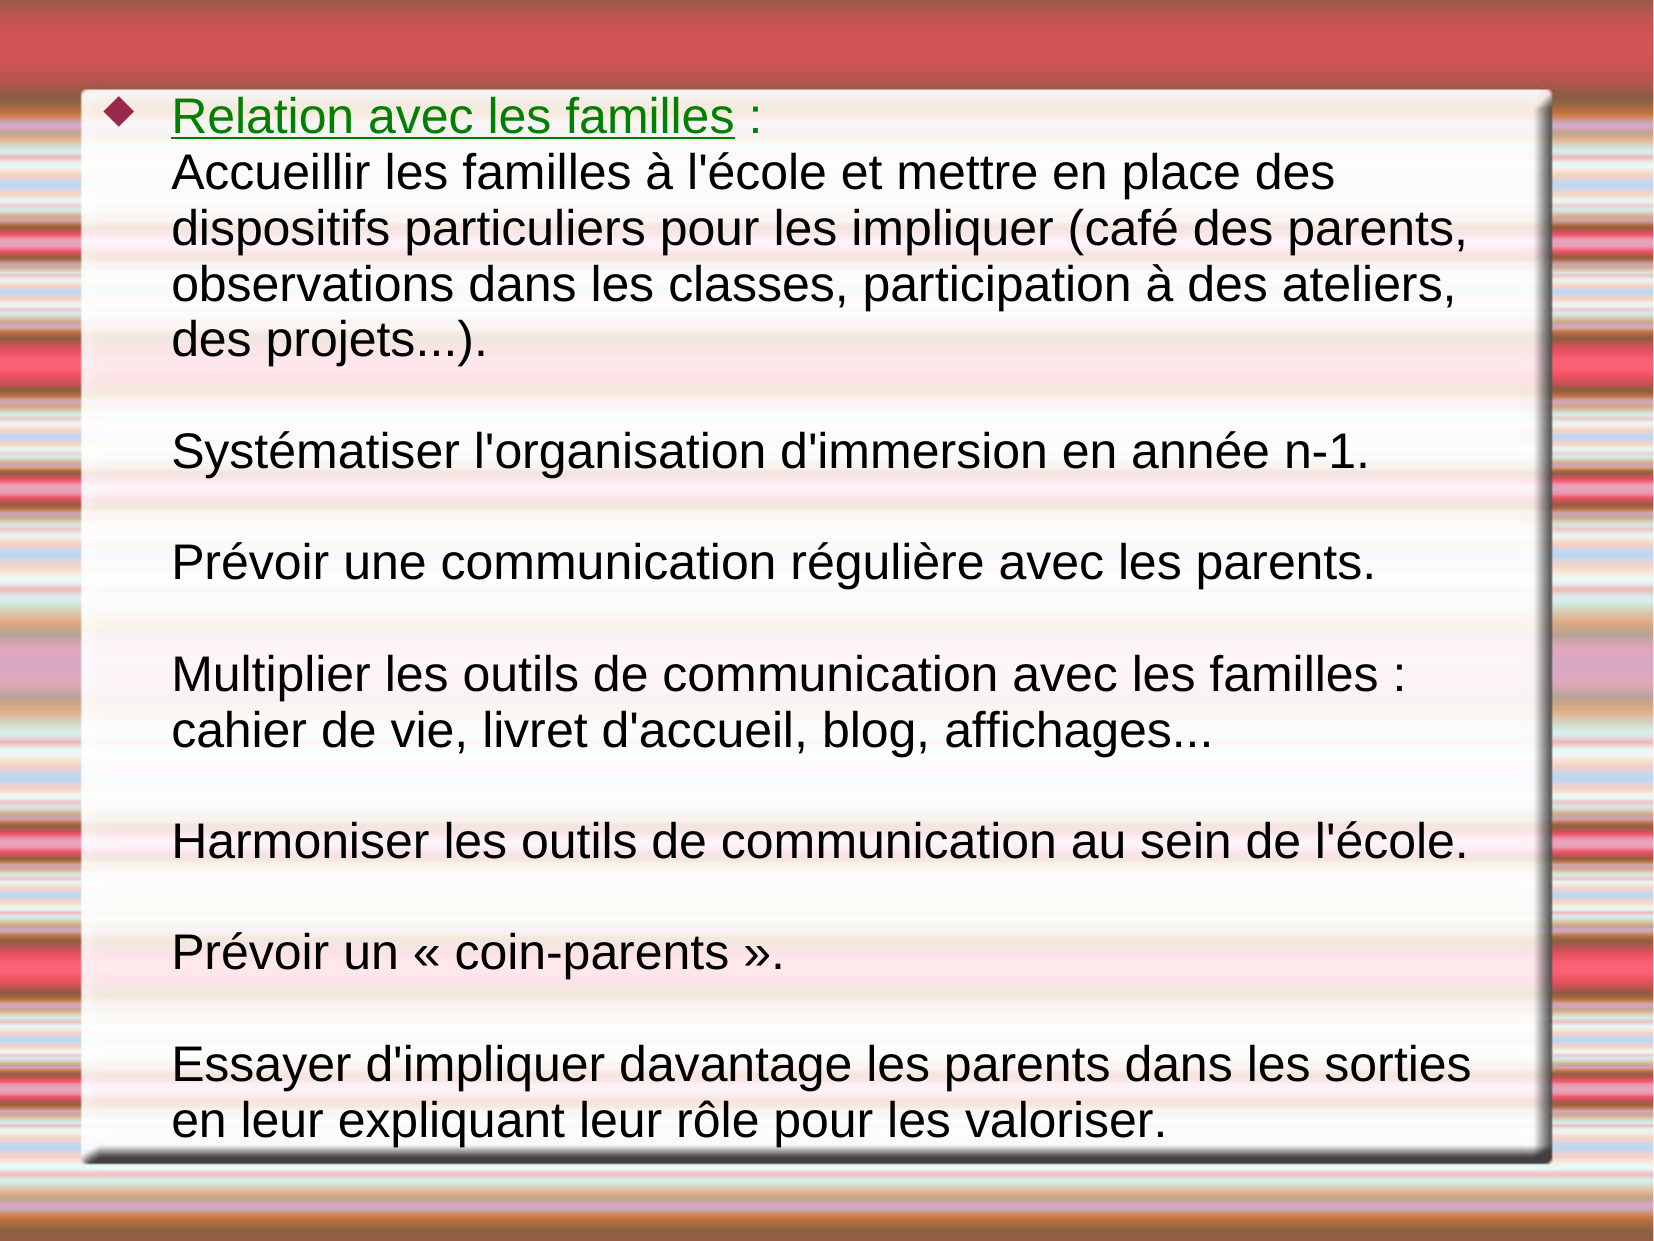

# Relation avec les familles :
Accueillir les familles à l'école et mettre en place des
dispositifs particuliers pour les impliquer (café des parents, observations dans les classes, participation à des ateliers, des projets...).
Systématiser l'organisation d'immersion en année n-1.
Prévoir une communication régulière avec les parents.
Multiplier les outils de communication avec les familles :
cahier de vie, livret d'accueil, blog, affichages...
Harmoniser les outils de communication au sein de l'école.
Prévoir un « coin-parents ».
Essayer d'impliquer davantage les parents dans les sorties en leur expliquant leur rôle pour les valoriser.